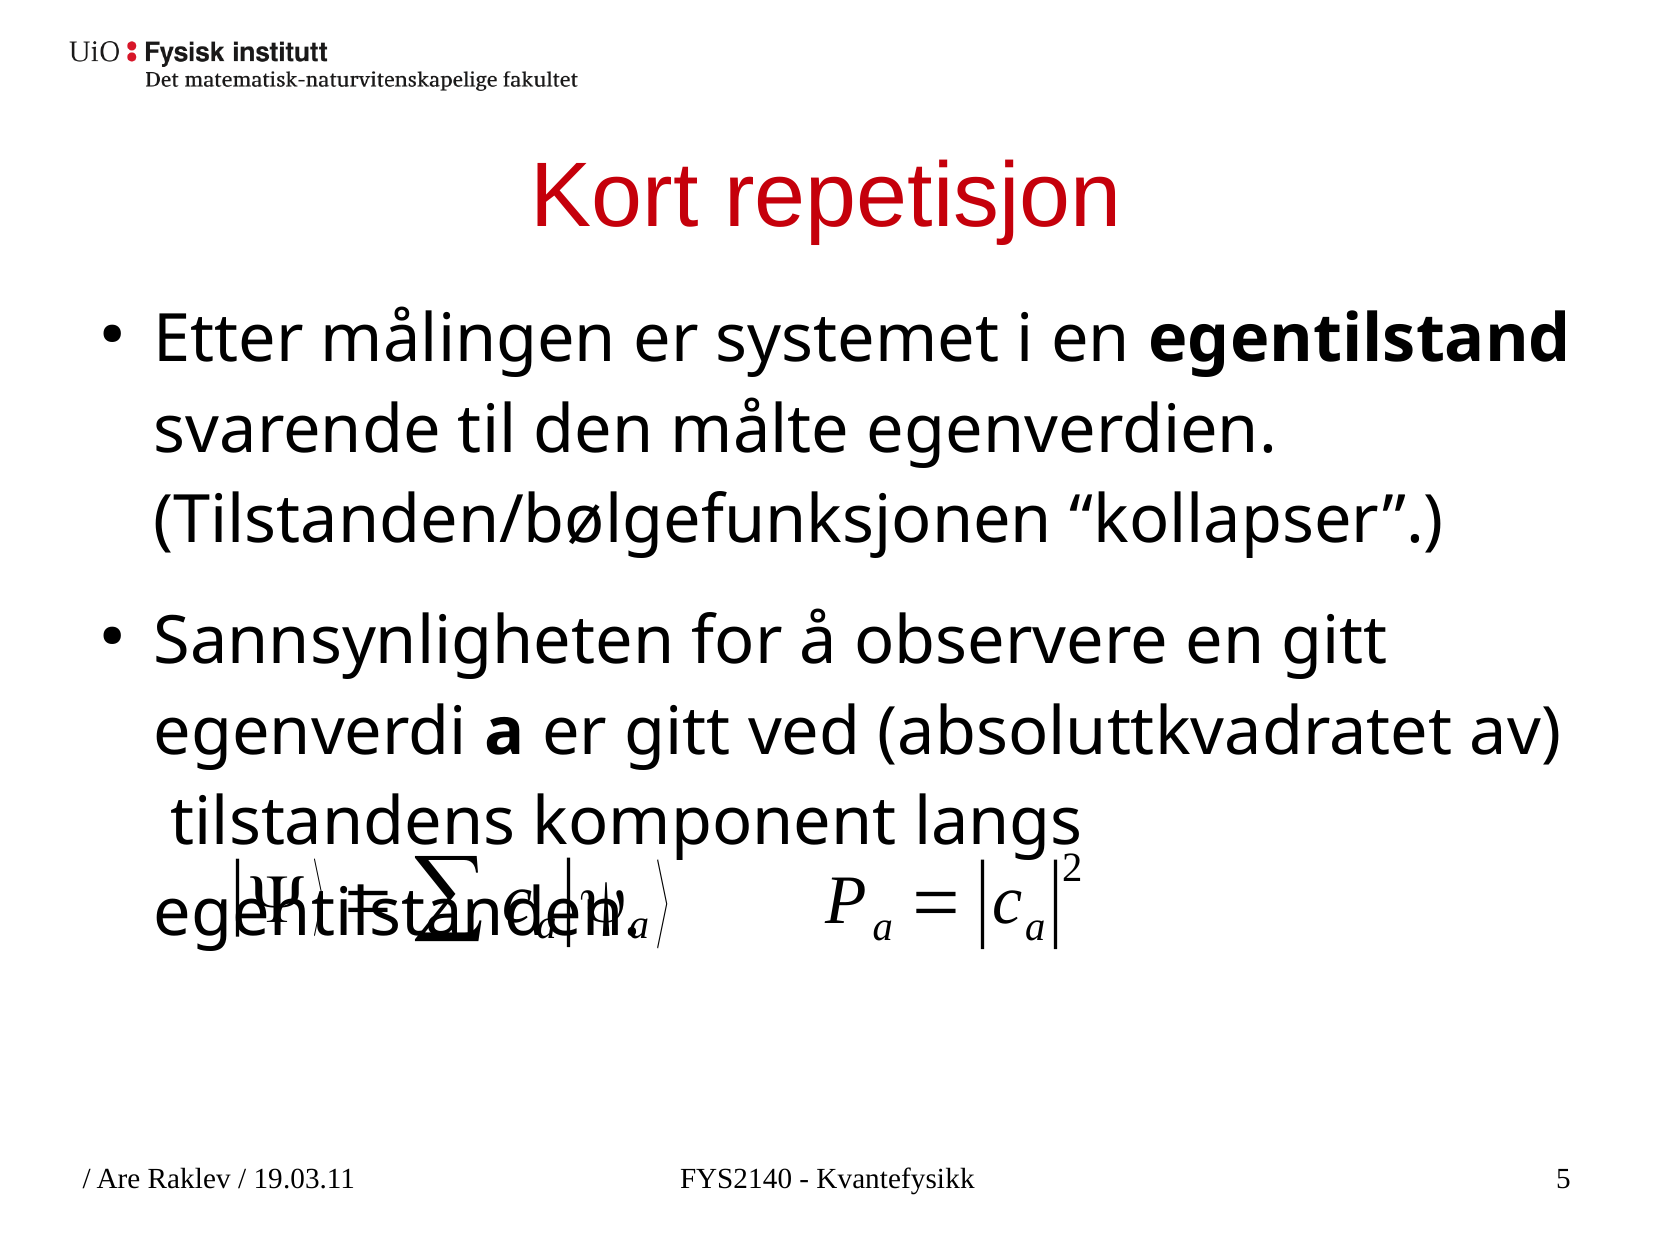

# Kort repetisjon
Etter målingen er systemet i en egentilstand svarende til den målte egenverdien. (Tilstanden/bølgefunksjonen “kollapser”.)
Sannsynligheten for å observere en gitt egenverdi a er gitt ved (absoluttkvadratet av) tilstandens komponent langs egentilstanden.
/ Are Raklev / 19.03.11
FYS2140 - Kvantefysikk
5